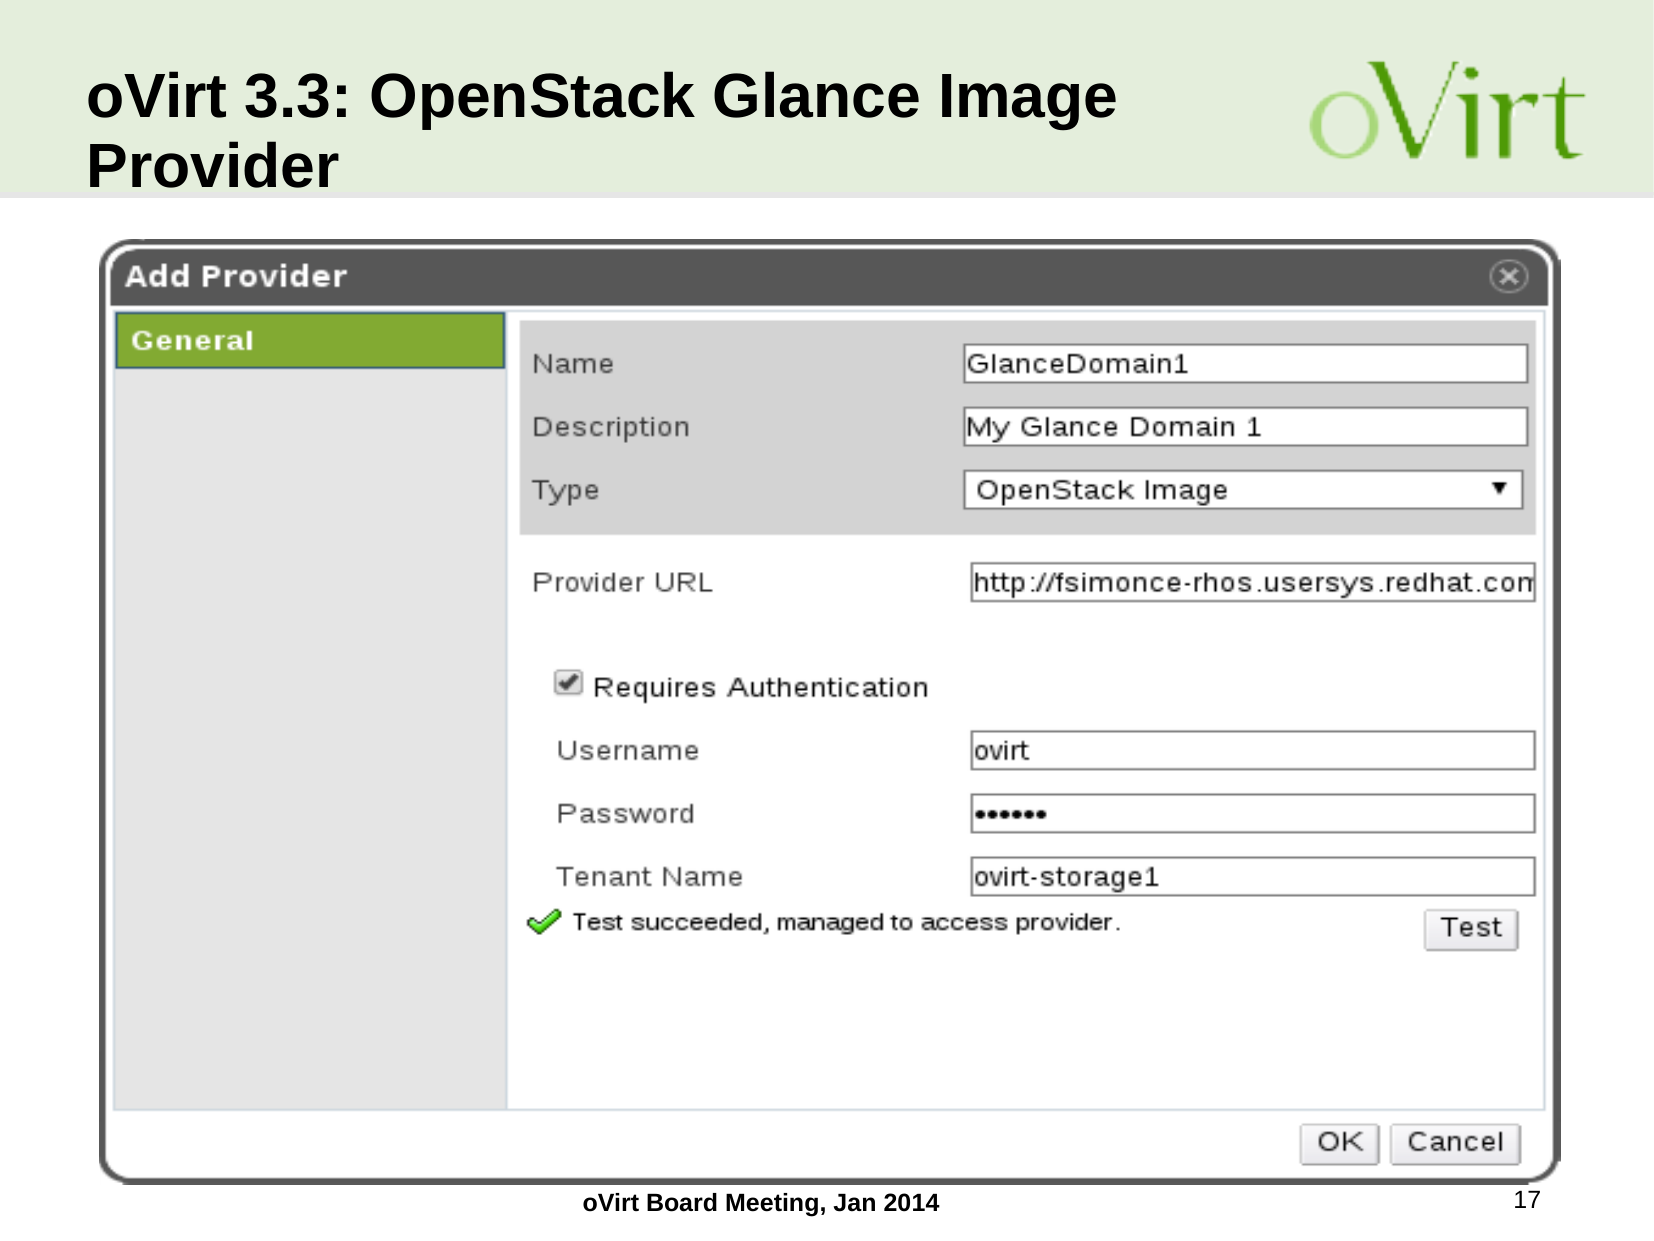

# oVirt 3.3: OpenStack Glance Image Provider